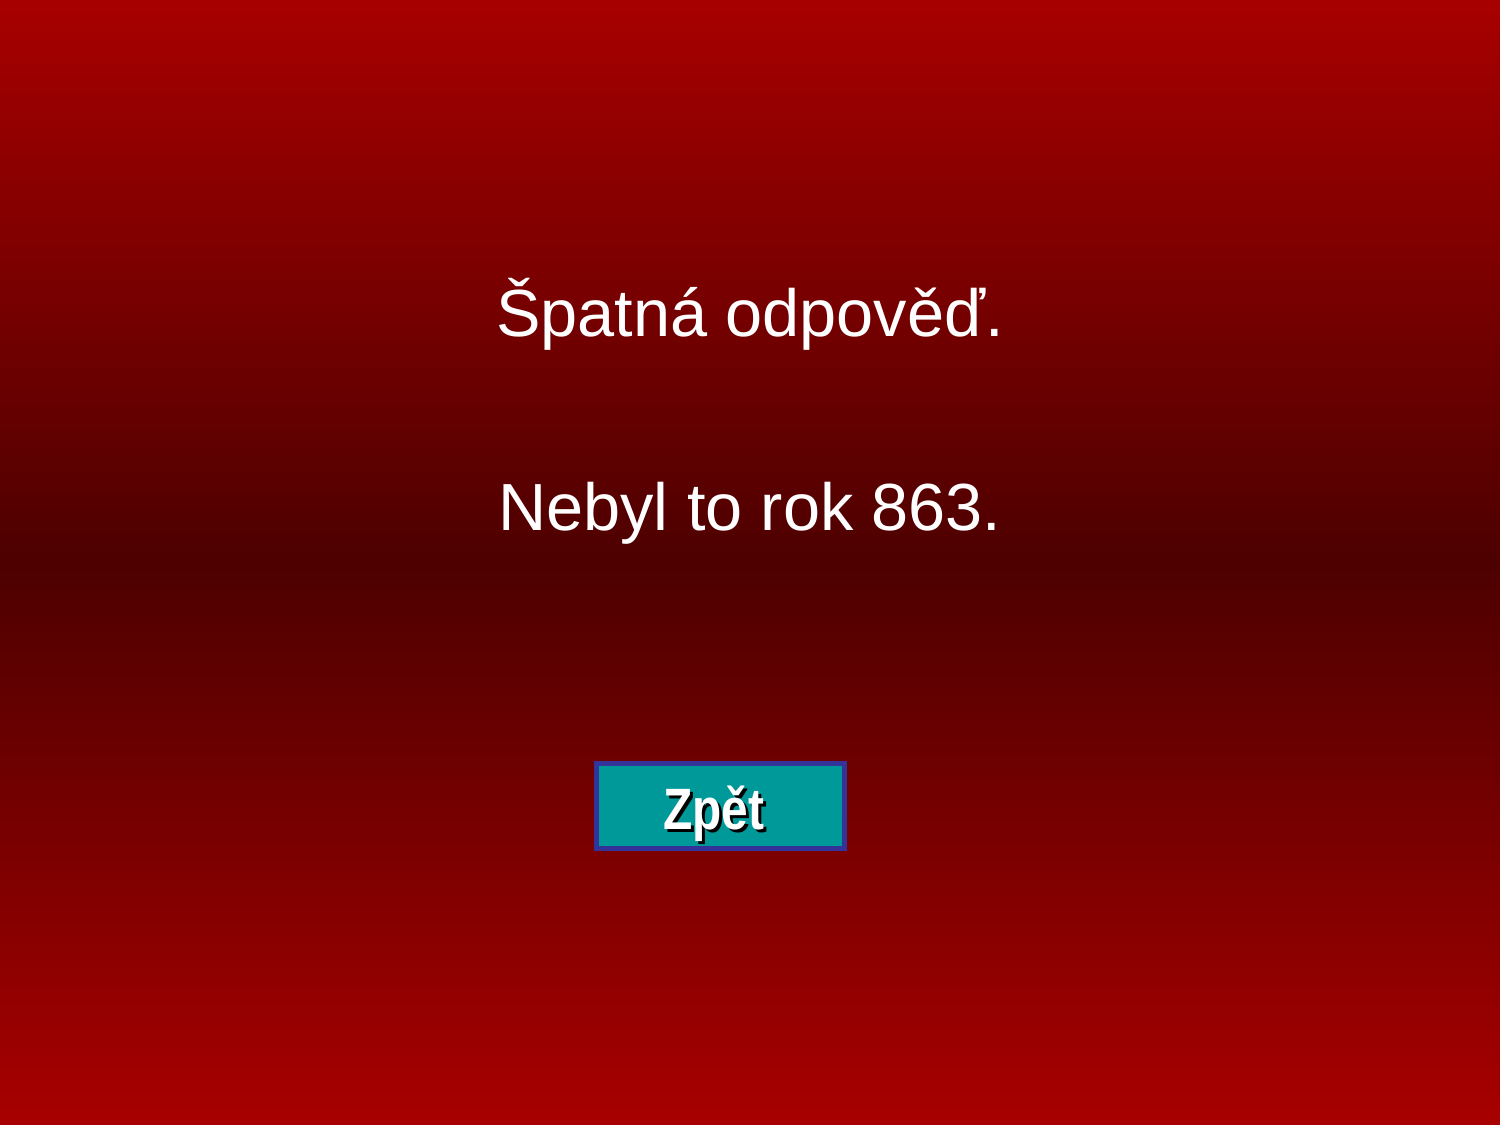

#
Špatná odpověď.
Nebyl to rok 863.
Zpět